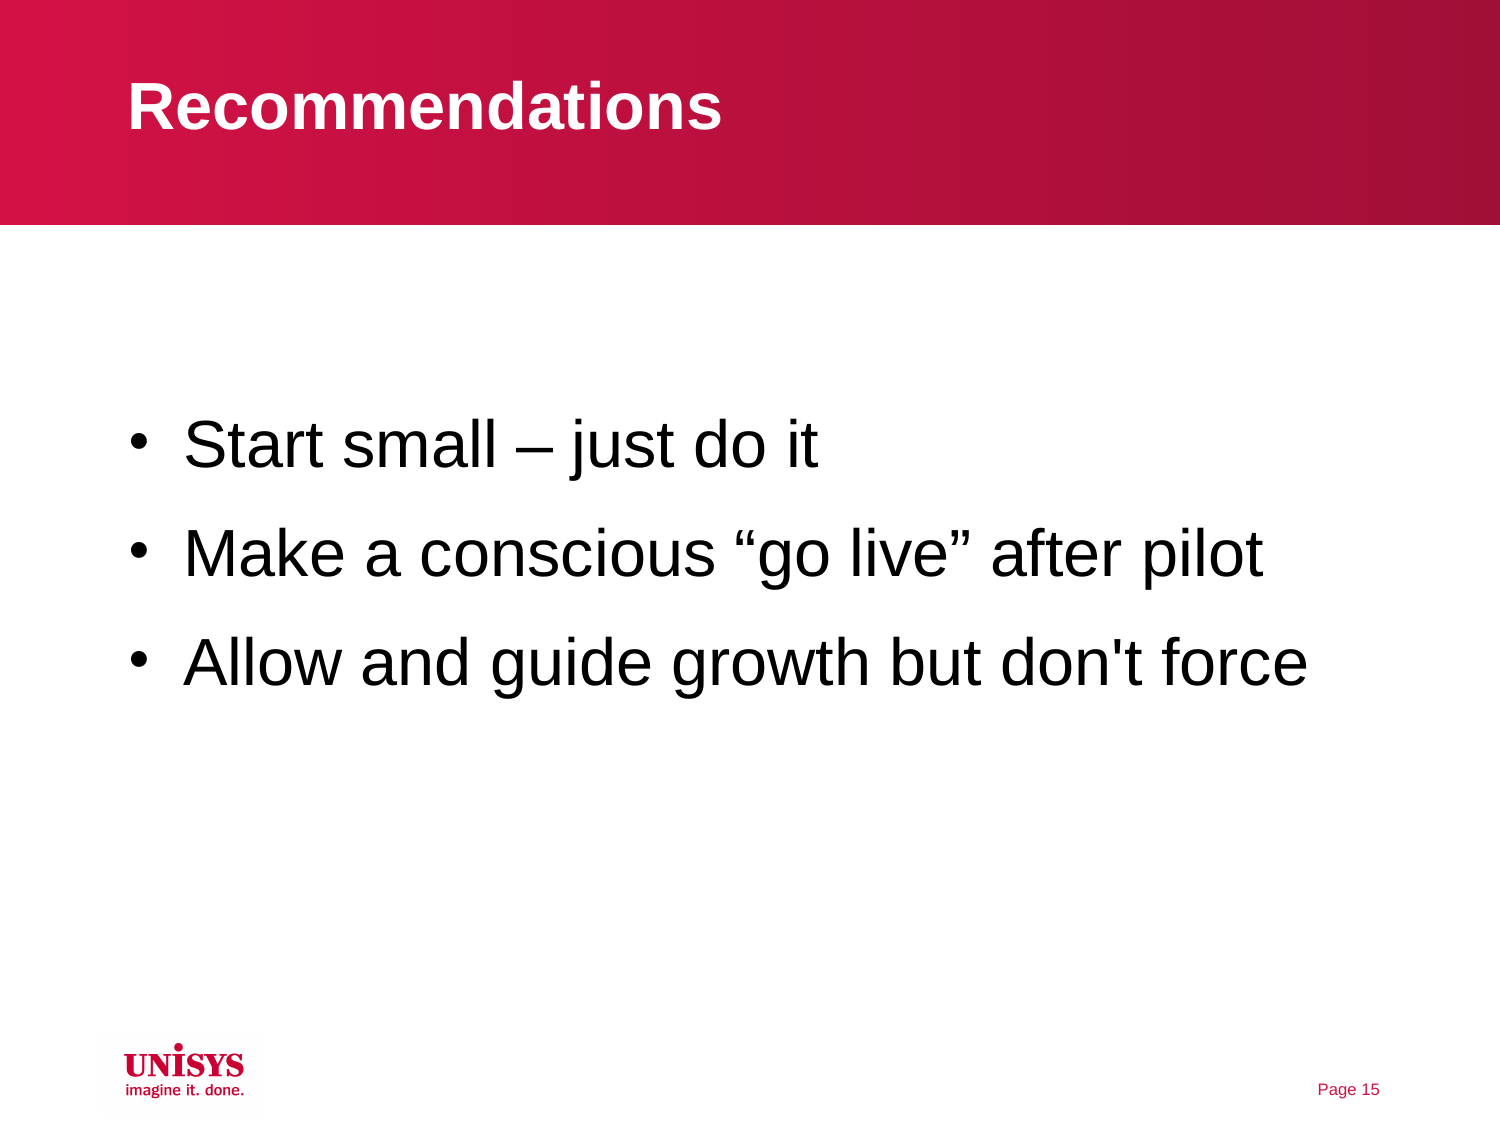

# Recommendations
Start small – just do it
Make a conscious “go live” after pilot
Allow and guide growth but don't force
15